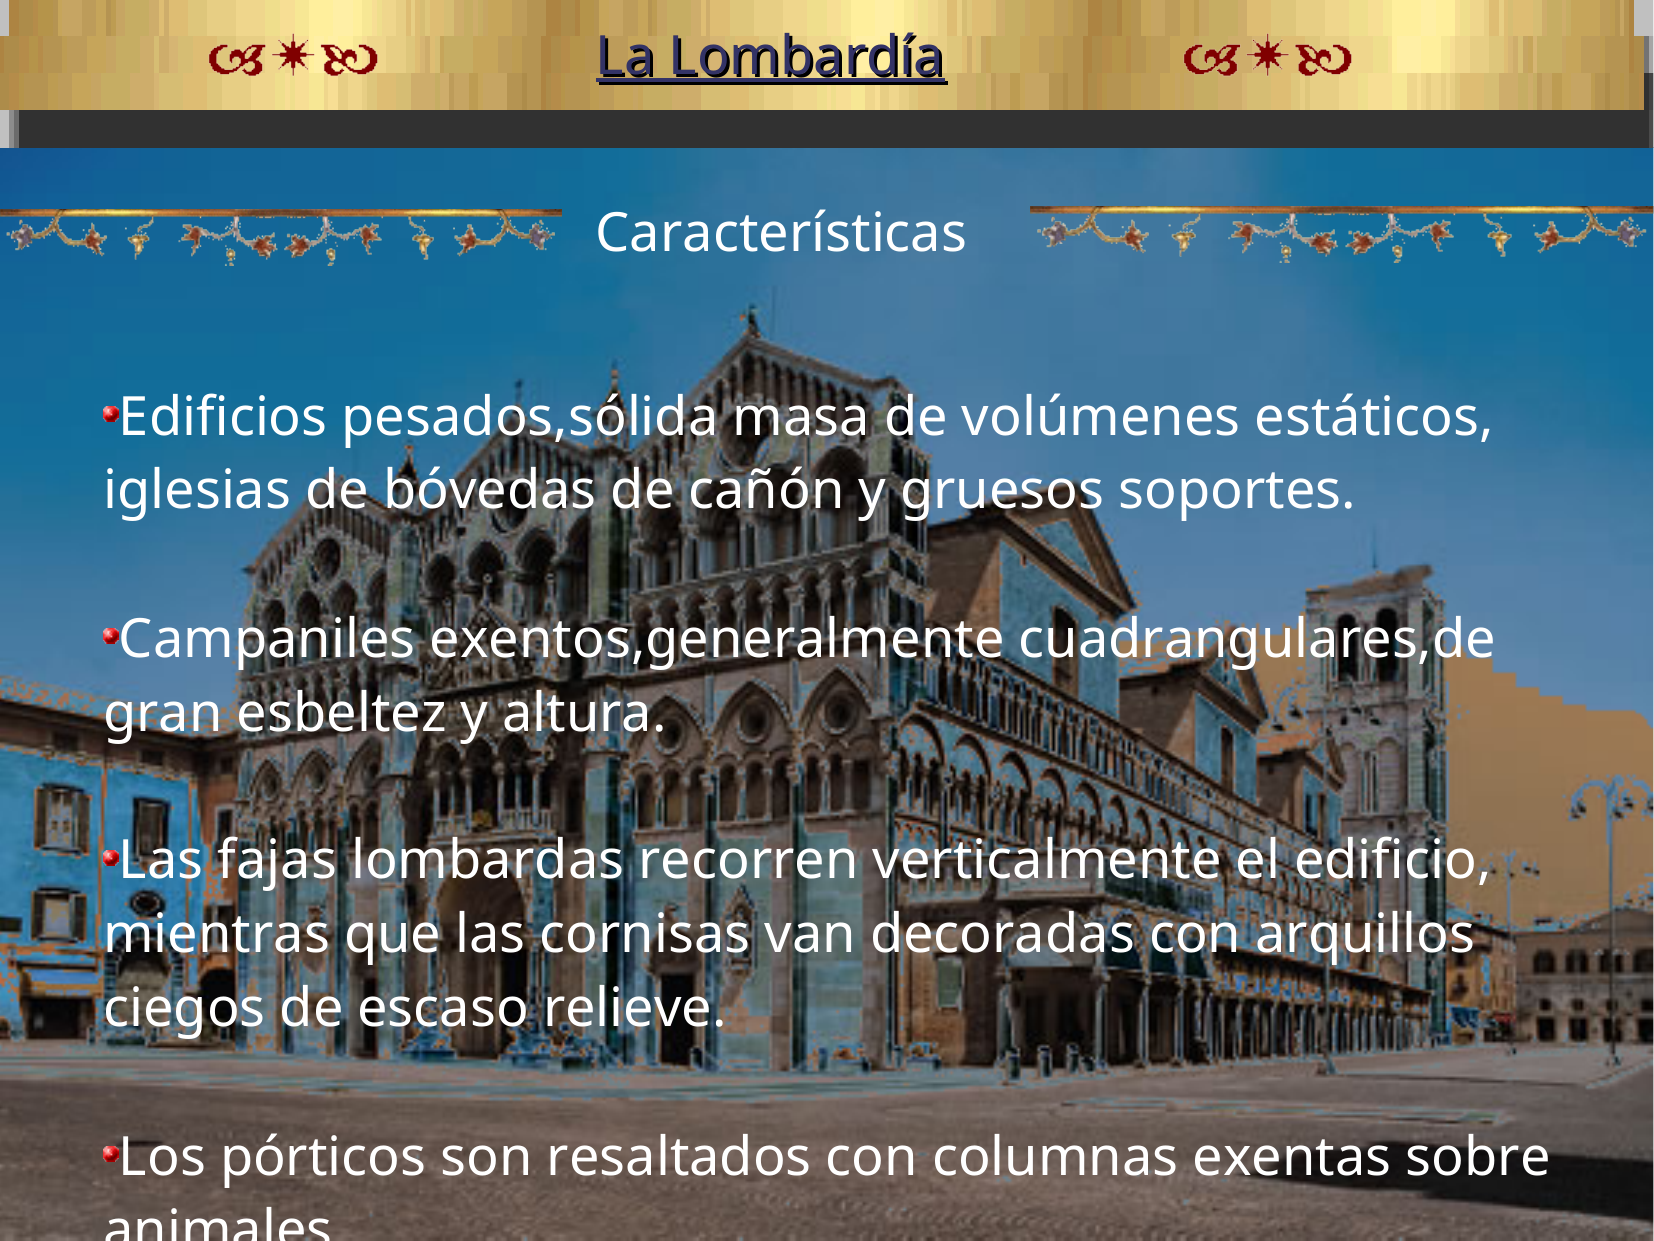

La Lombardía
Características
Edificios pesados,sólida masa de volúmenes estáticos,
iglesias de bóvedas de cañón y gruesos soportes.
Campaniles exentos,generalmente cuadrangulares,de
gran esbeltez y altura.
Las fajas lombardas recorren verticalmente el edificio,
mientras que las cornisas van decoradas con arquillos
ciegos de escaso relieve.
Los pórticos son resaltados con columnas exentas sobre
animales.